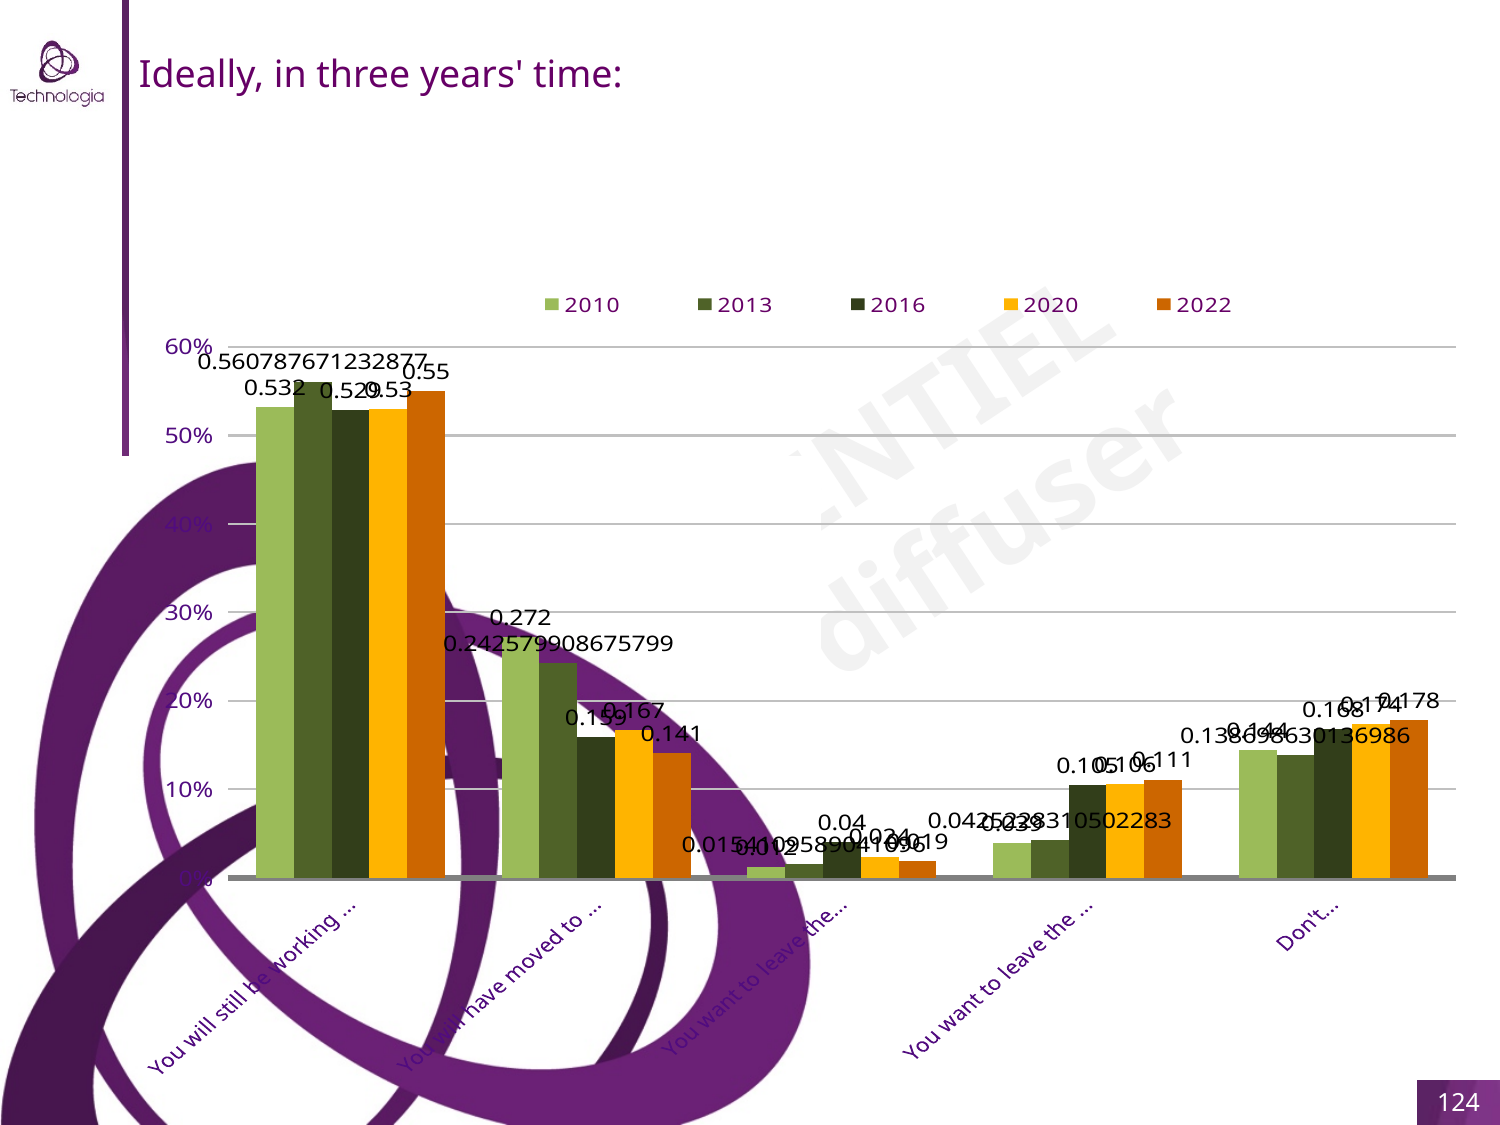

# Ideally, in three years' time:
### Chart
| Category | 2010 | 2013 | 2016 | 2020 | 2022 |
|---|---|---|---|---|---|
| You will still be working in the same post within the European Patent Office | 0.532 | 0.560787671232877 | 0.529 | 0.53 | 0.55 |
| You will have moved to another post within the European Patent Office | 0.272 | 0.242579908675799 | 0.159 | 0.167 | 0.141 |
| You want to leave the European Patent Office for a similar job | 0.012 | 0.0154109589041096 | 0.04 | 0.024 | 0.019 |
| You want to leave the European Patent Office for a different job | 0.039 | 0.0425228310502283 | 0.105 | 0.106 | 0.111 |
| Don't know | 0.144 | 0.138698630136986 | 0.168 | 0.174 | 0.178 |